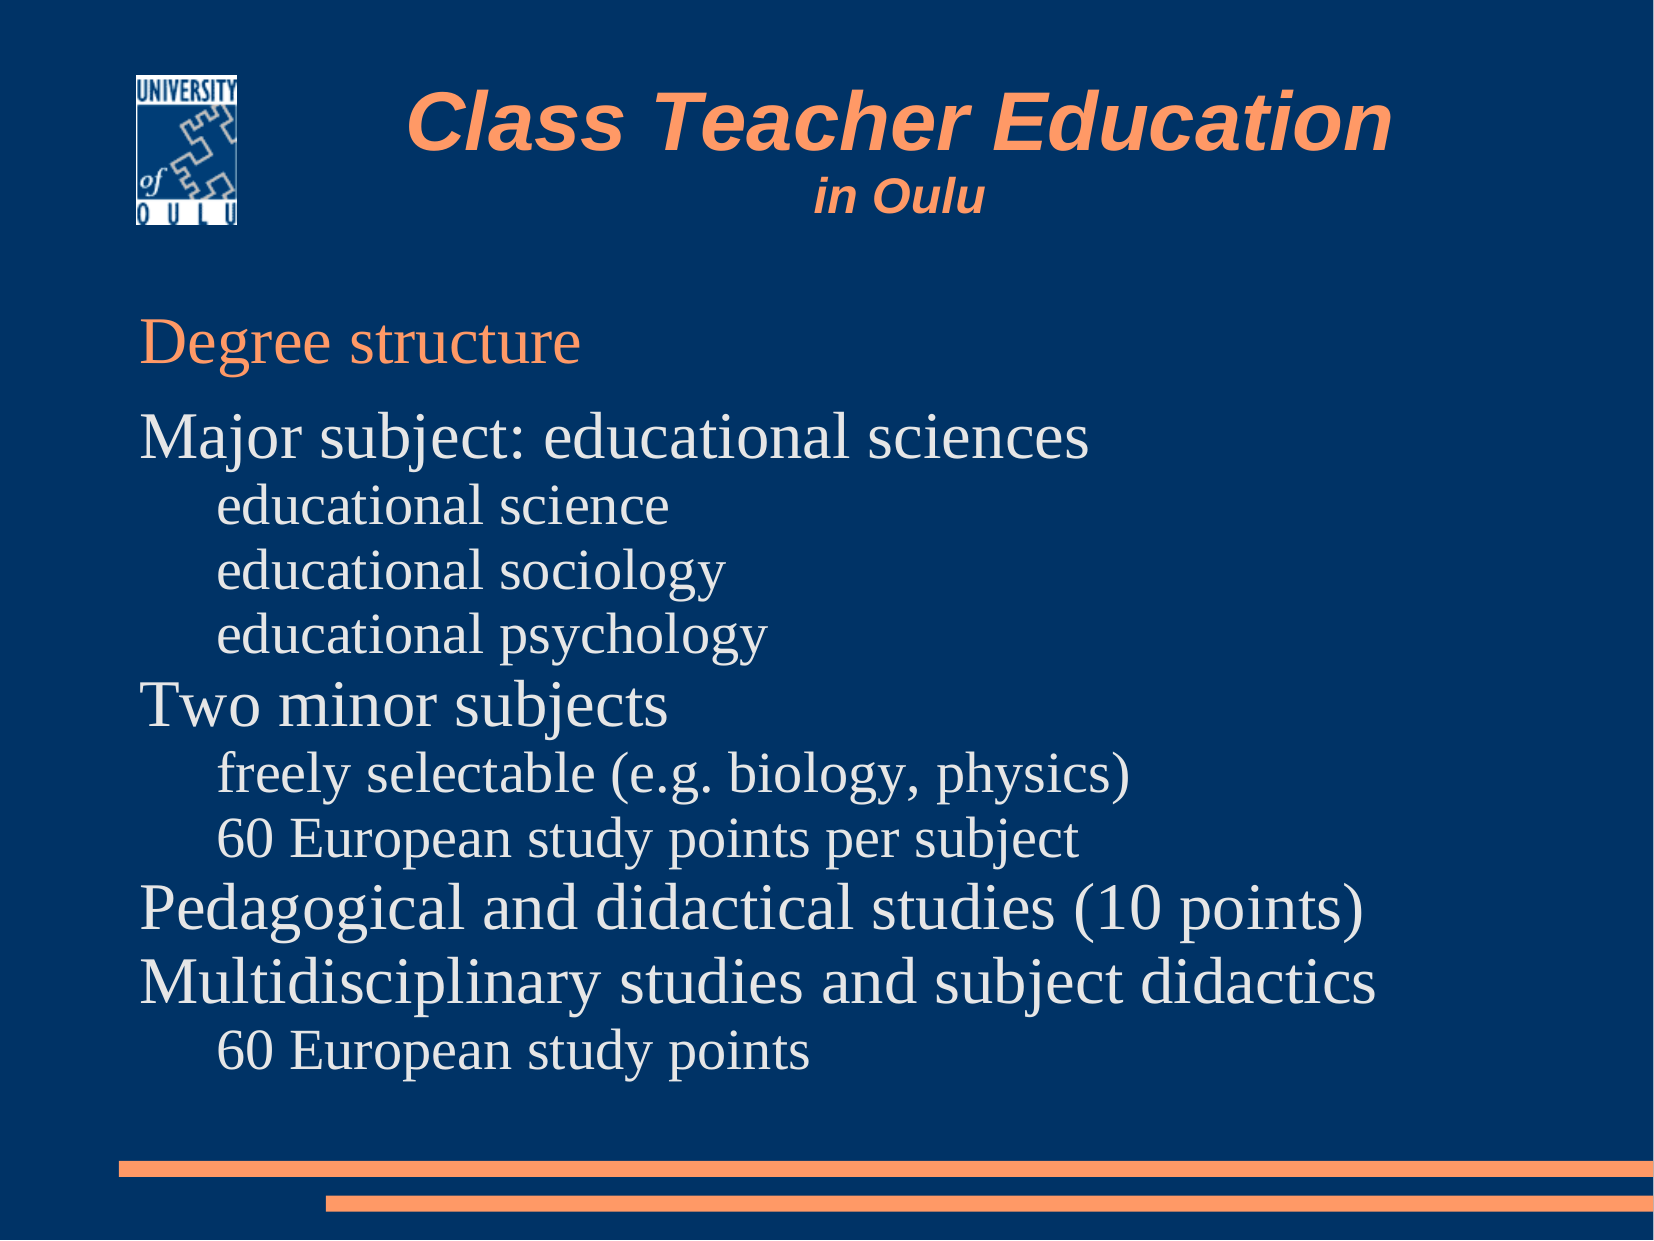

# Class Teacher Education in Oulu
Degree structure
Major subject: educational sciences
educational science
educational sociology
educational psychology
Two minor subjects
freely selectable (e.g. biology, physics)
60 European study points per subject
Pedagogical and didactical studies (10 points)
Multidisciplinary studies and subject didactics
60 European study points